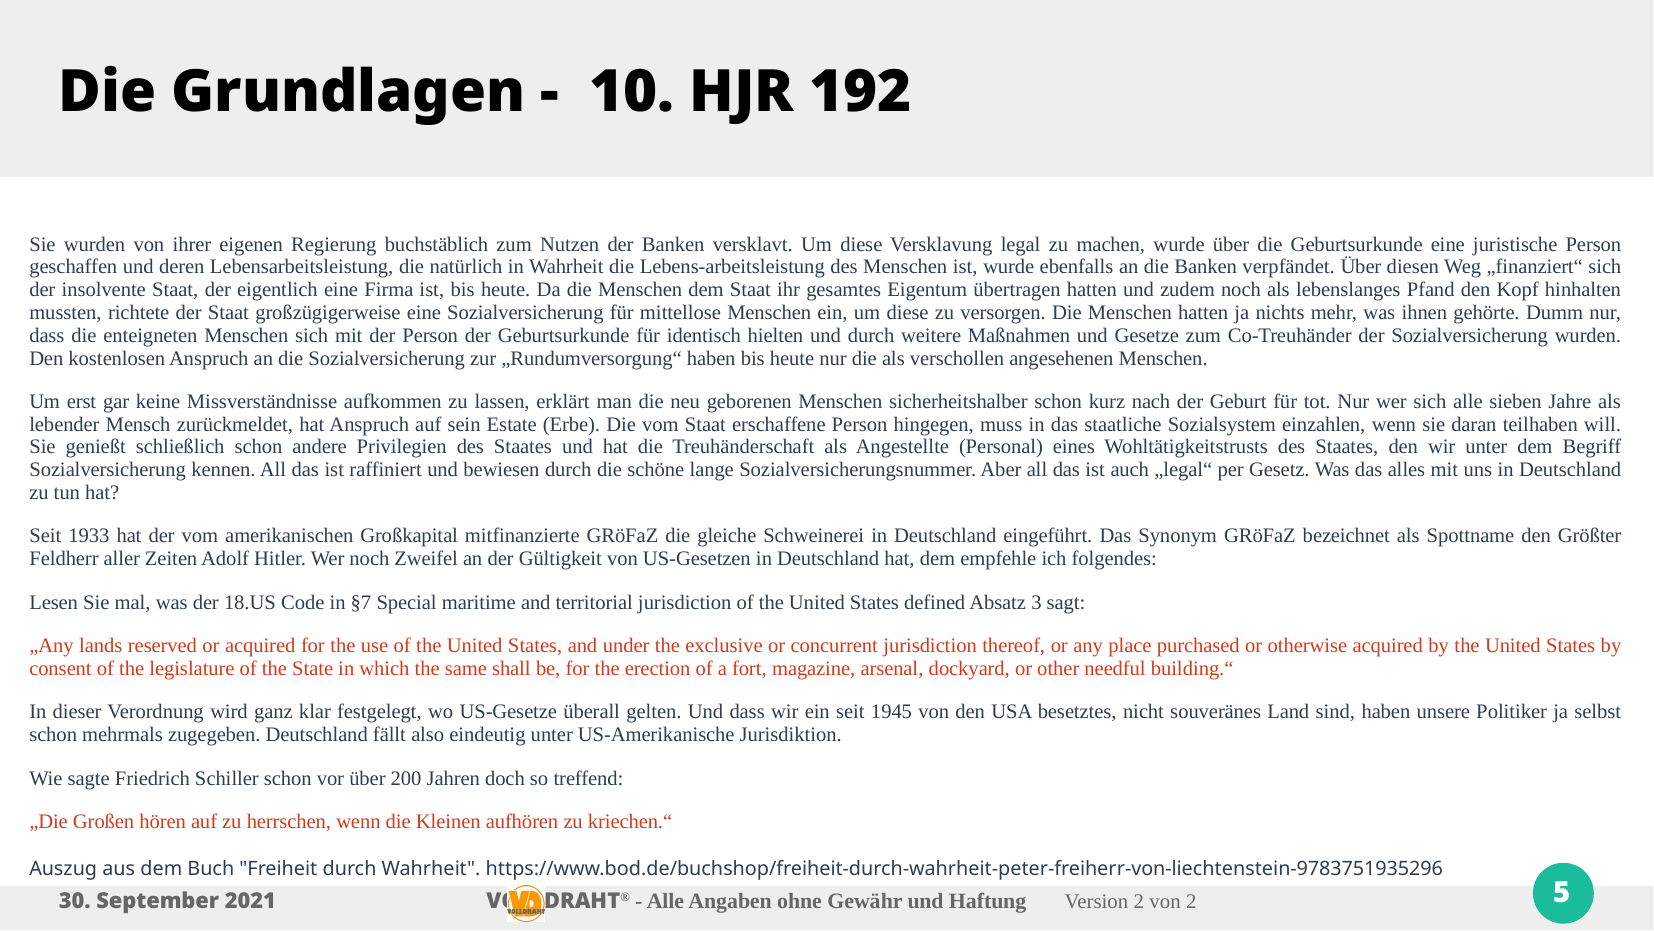

# Die Grundlagen - 10. HJR 192
Sie wurden von ihrer eigenen Regierung buchstäblich zum Nutzen der Banken versklavt. Um diese Versklavung legal zu machen, wurde über die Geburtsurkunde eine juristische Person geschaffen und deren Lebensarbeitsleistung, die natürlich in Wahrheit die Lebens-arbeitsleistung des Menschen ist, wurde ebenfalls an die Banken verpfändet. Über diesen Weg „finanziert“ sich der insolvente Staat, der eigentlich eine Firma ist, bis heute. Da die Menschen dem Staat ihr gesamtes Eigentum übertragen hatten und zudem noch als lebenslanges Pfand den Kopf hinhalten mussten, richtete der Staat großzügigerweise eine Sozialversicherung für mittellose Menschen ein, um diese zu versorgen. Die Menschen hatten ja nichts mehr, was ihnen gehörte. Dumm nur, dass die enteigneten Menschen sich mit der Person der Geburtsurkunde für identisch hielten und durch weitere Maßnahmen und Gesetze zum Co-Treuhänder der Sozialversicherung wurden. Den kostenlosen Anspruch an die Sozialversicherung zur „Rundumversorgung“ haben bis heute nur die als verschollen angesehenen Menschen.
Um erst gar keine Missverständnisse aufkommen zu lassen, erklärt man die neu geborenen Menschen sicherheitshalber schon kurz nach der Geburt für tot. Nur wer sich alle sieben Jahre als lebender Mensch zurückmeldet, hat Anspruch auf sein Estate (Erbe). Die vom Staat erschaffene Person hingegen, muss in das staatliche Sozialsystem einzahlen, wenn sie daran teilhaben will. Sie genießt schließlich schon andere Privilegien des Staates und hat die Treuhänderschaft als Angestellte (Personal) eines Wohltätigkeitstrusts des Staates, den wir unter dem Begriff Sozialversicherung kennen. All das ist raffiniert und bewiesen durch die schöne lange Sozialversicherungsnummer. Aber all das ist auch „legal“ per Gesetz. Was das alles mit uns in Deutschland zu tun hat?
Seit 1933 hat der vom amerikanischen Großkapital mitfinanzierte GRöFaZ die gleiche Schweinerei in Deutschland eingeführt. Das Synonym GRöFaZ bezeichnet als Spottname den Größter Feldherr aller Zeiten Adolf Hitler. Wer noch Zweifel an der Gültigkeit von US-Gesetzen in Deutschland hat, dem empfehle ich folgendes:
Lesen Sie mal, was der 18.US Code in §7 Special maritime and territorial jurisdiction of the United States defined Absatz 3 sagt:
„Any lands reserved or acquired for the use of the United States, and under the exclusive or concurrent jurisdiction thereof, or any place purchased or otherwise acquired by the United States by consent of the legislature of the State in which the same shall be, for the erection of a fort, magazine, arsenal, dockyard, or other needful building.“
In dieser Verordnung wird ganz klar festgelegt, wo US-Gesetze überall gelten. Und dass wir ein seit 1945 von den USA besetztes, nicht souveränes Land sind, haben unsere Politiker ja selbst schon mehrmals zugegeben. Deutschland fällt also eindeutig unter US-Amerikanische Jurisdiktion.
Wie sagte Friedrich Schiller schon vor über 200 Jahren doch so treffend:
„Die Großen hören auf zu herrschen, wenn die Kleinen aufhören zu kriechen.“
Auszug aus dem Buch "Freiheit durch Wahrheit". https://www.bod.de/buchshop/freiheit-durch-wahrheit-peter-freiherr-von-liechtenstein-9783751935296
Geburtsurkunde
(Wertpapier)
Einheitsperson
MEYER, MAX
Personalausweis / Reisepass
als
Juristische Person (JP)
als
Rechtsobjekt
Sachrecht
Handlungsfähig
30. September 2021
VOLLDRAHT® - Alle Angaben ohne Gewähr und Haftung